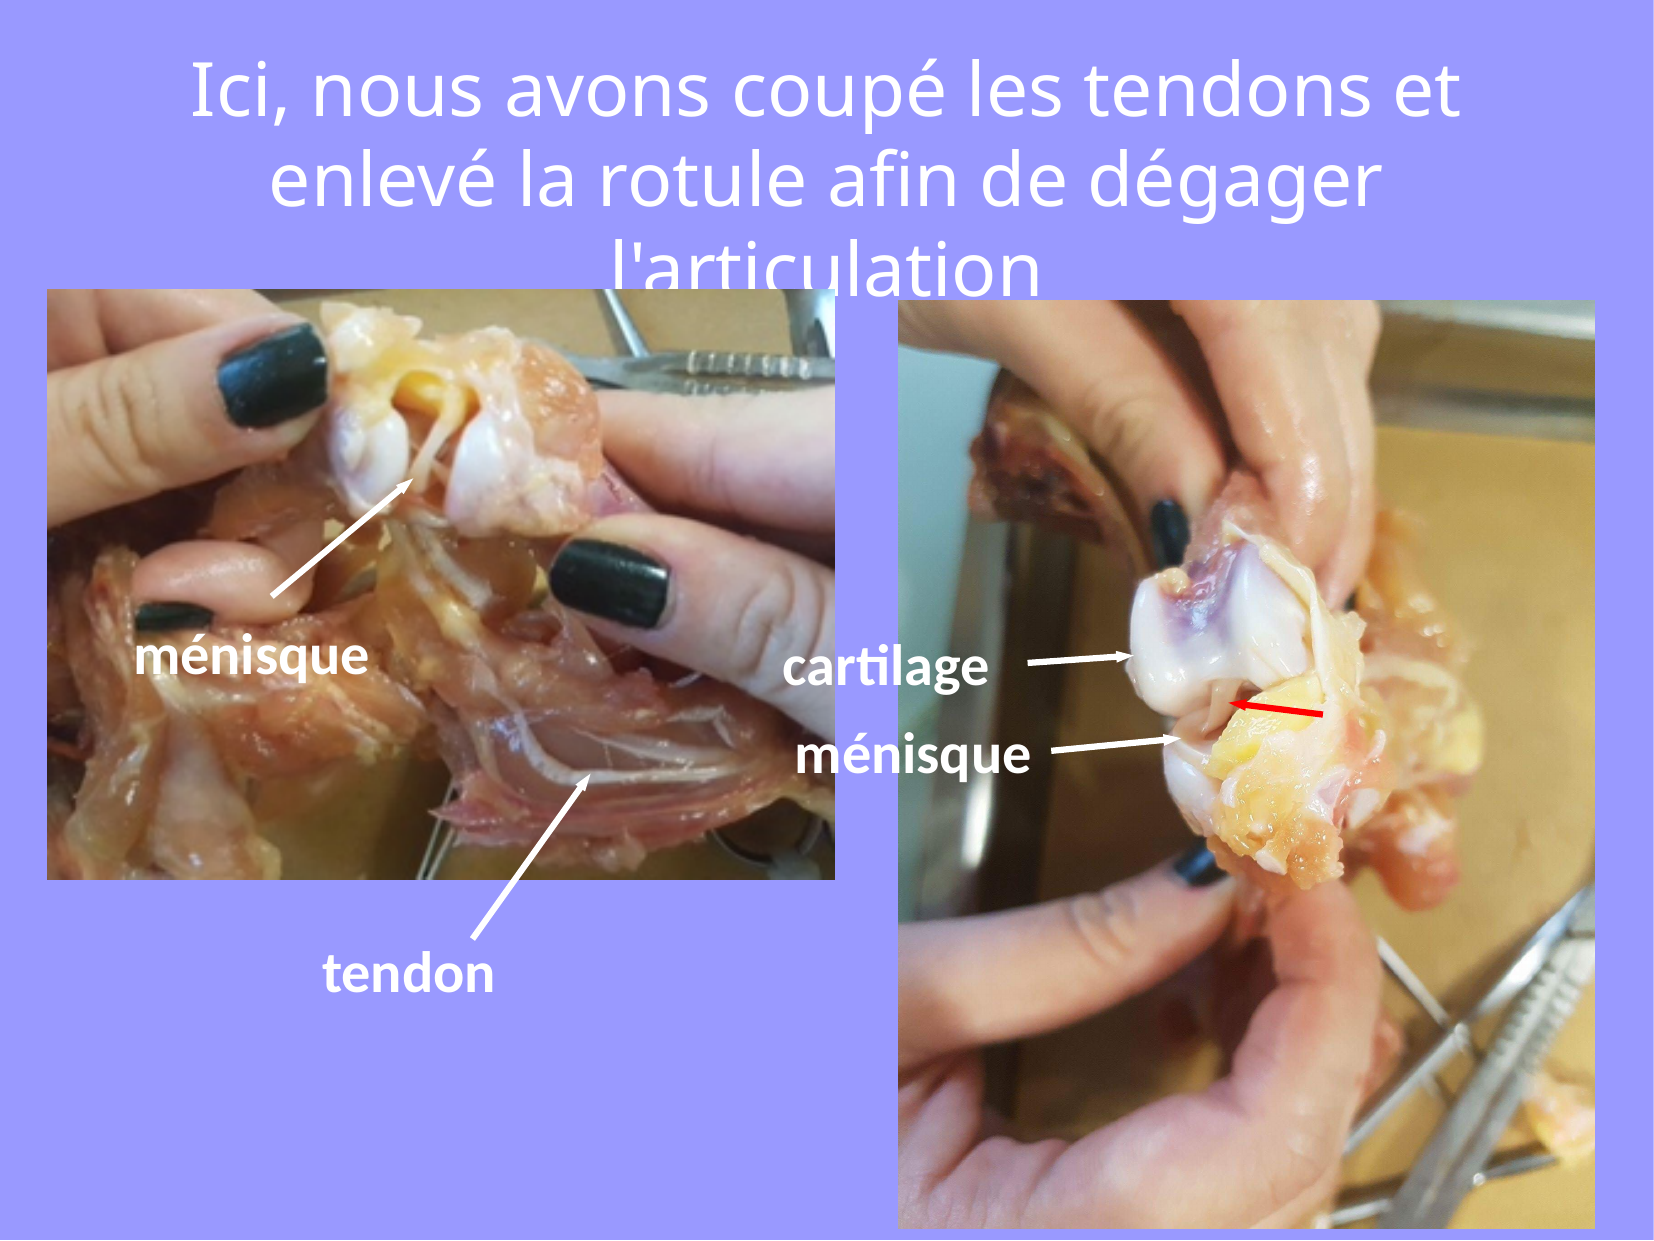

# Ici, nous avons coupé les tendons et enlevé la rotule afin de dégager l'articulation
ménisque
cartilage
ménisque
tendon